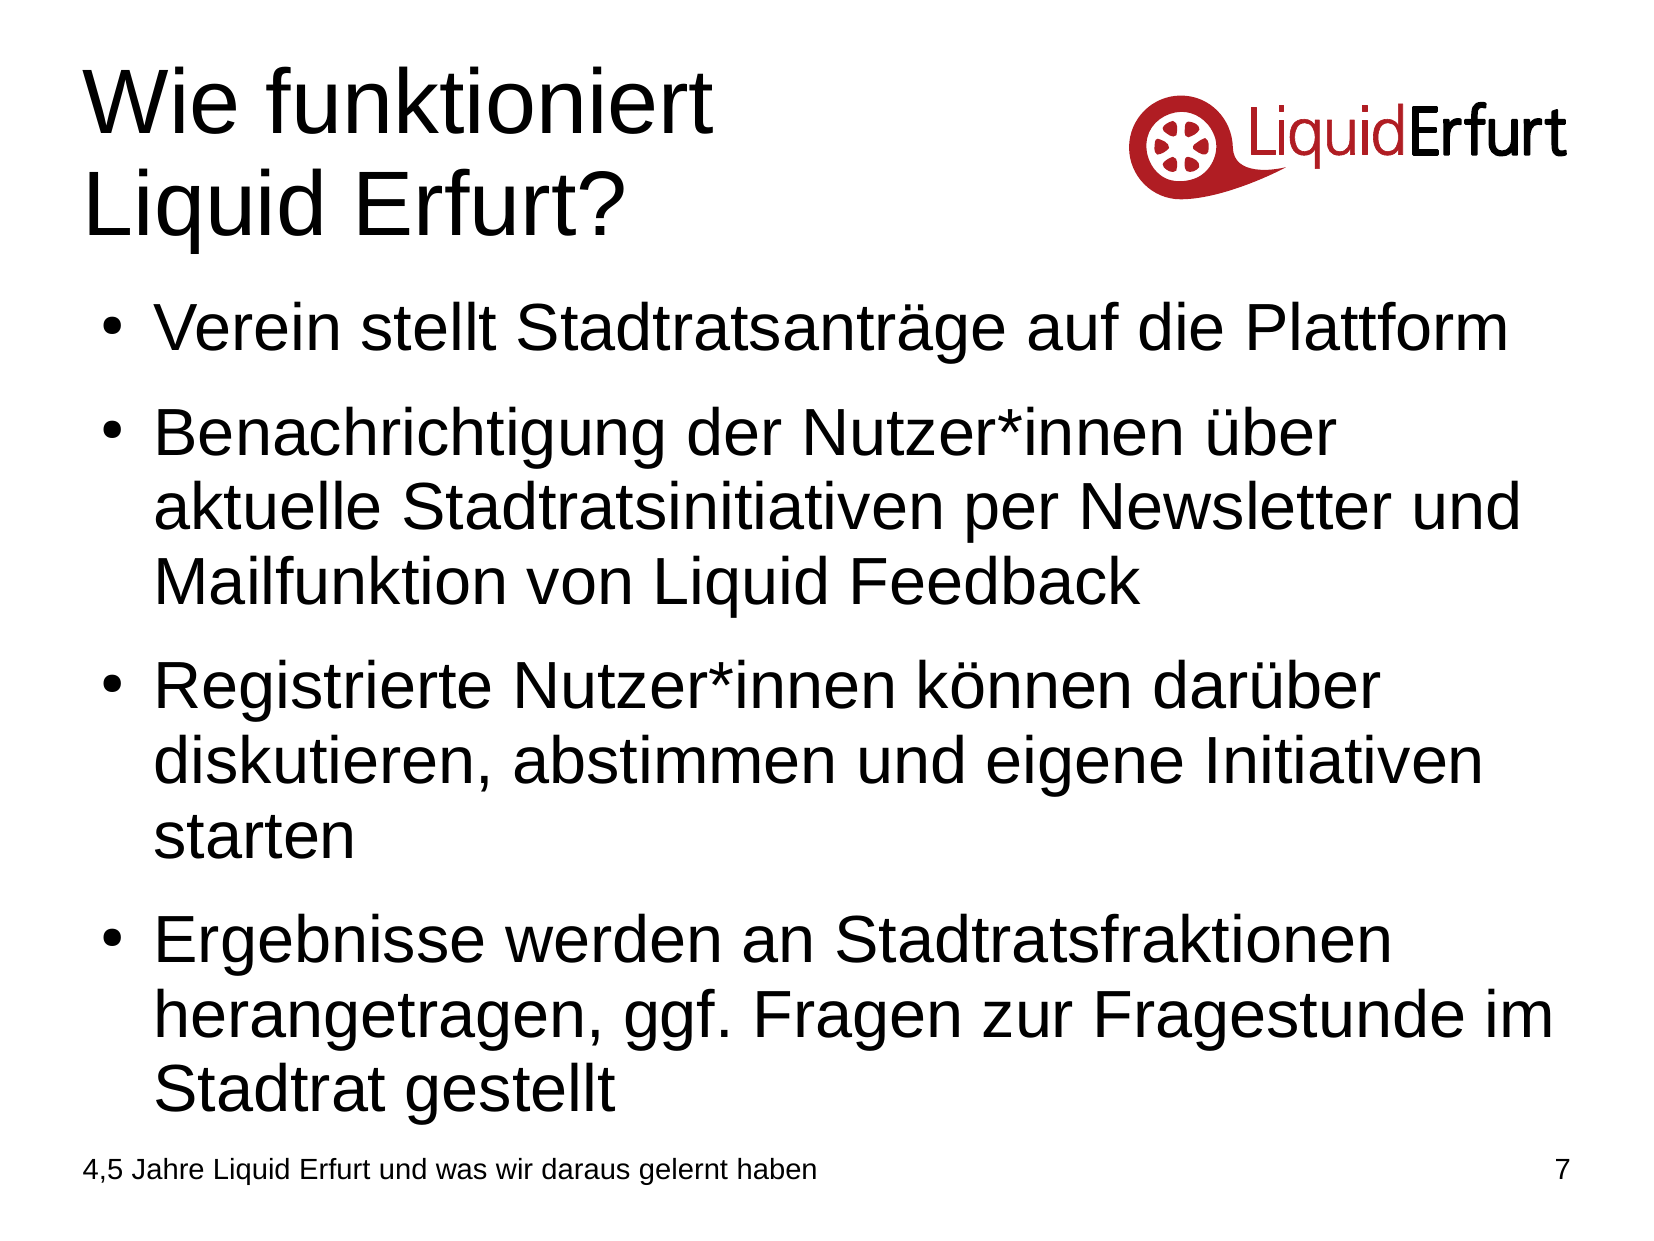

# Wie funktioniert Liquid Erfurt?
Verein stellt Stadtratsanträge auf die Plattform
Benachrichtigung der Nutzer*innen über aktuelle Stadtratsinitiativen per Newsletter und Mailfunktion von Liquid Feedback
Registrierte Nutzer*innen können darüber diskutieren, abstimmen und eigene Initiativen starten
Ergebnisse werden an Stadtratsfraktionen herangetragen, ggf. Fragen zur Fragestunde im Stadtrat gestellt
4,5 Jahre Liquid Erfurt und was wir daraus gelernt haben
7